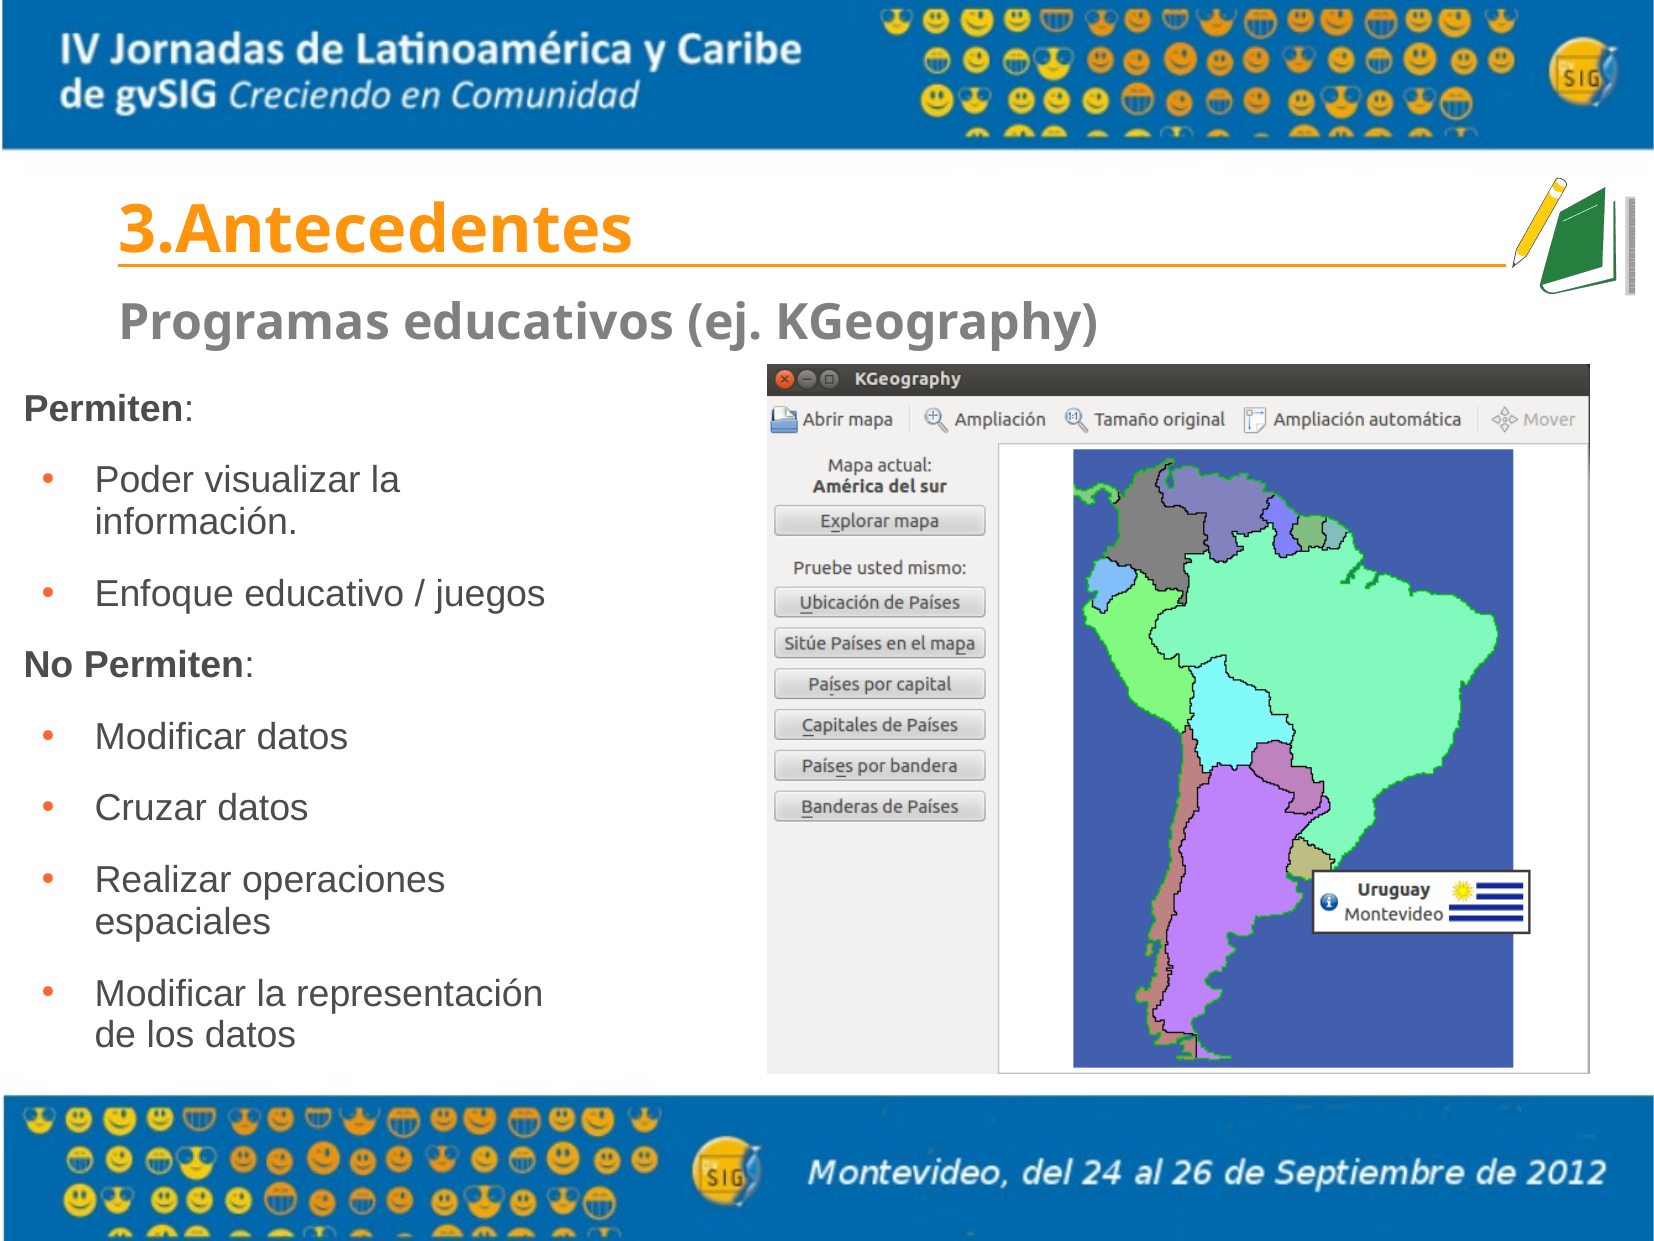

# 3.Antecedentes
Programas educativos (ej. KGeography)
Permiten:
Poder visualizar la información.
Enfoque educativo / juegos
No Permiten:
Modificar datos
Cruzar datos
Realizar operaciones espaciales
Modificar la representación de los datos